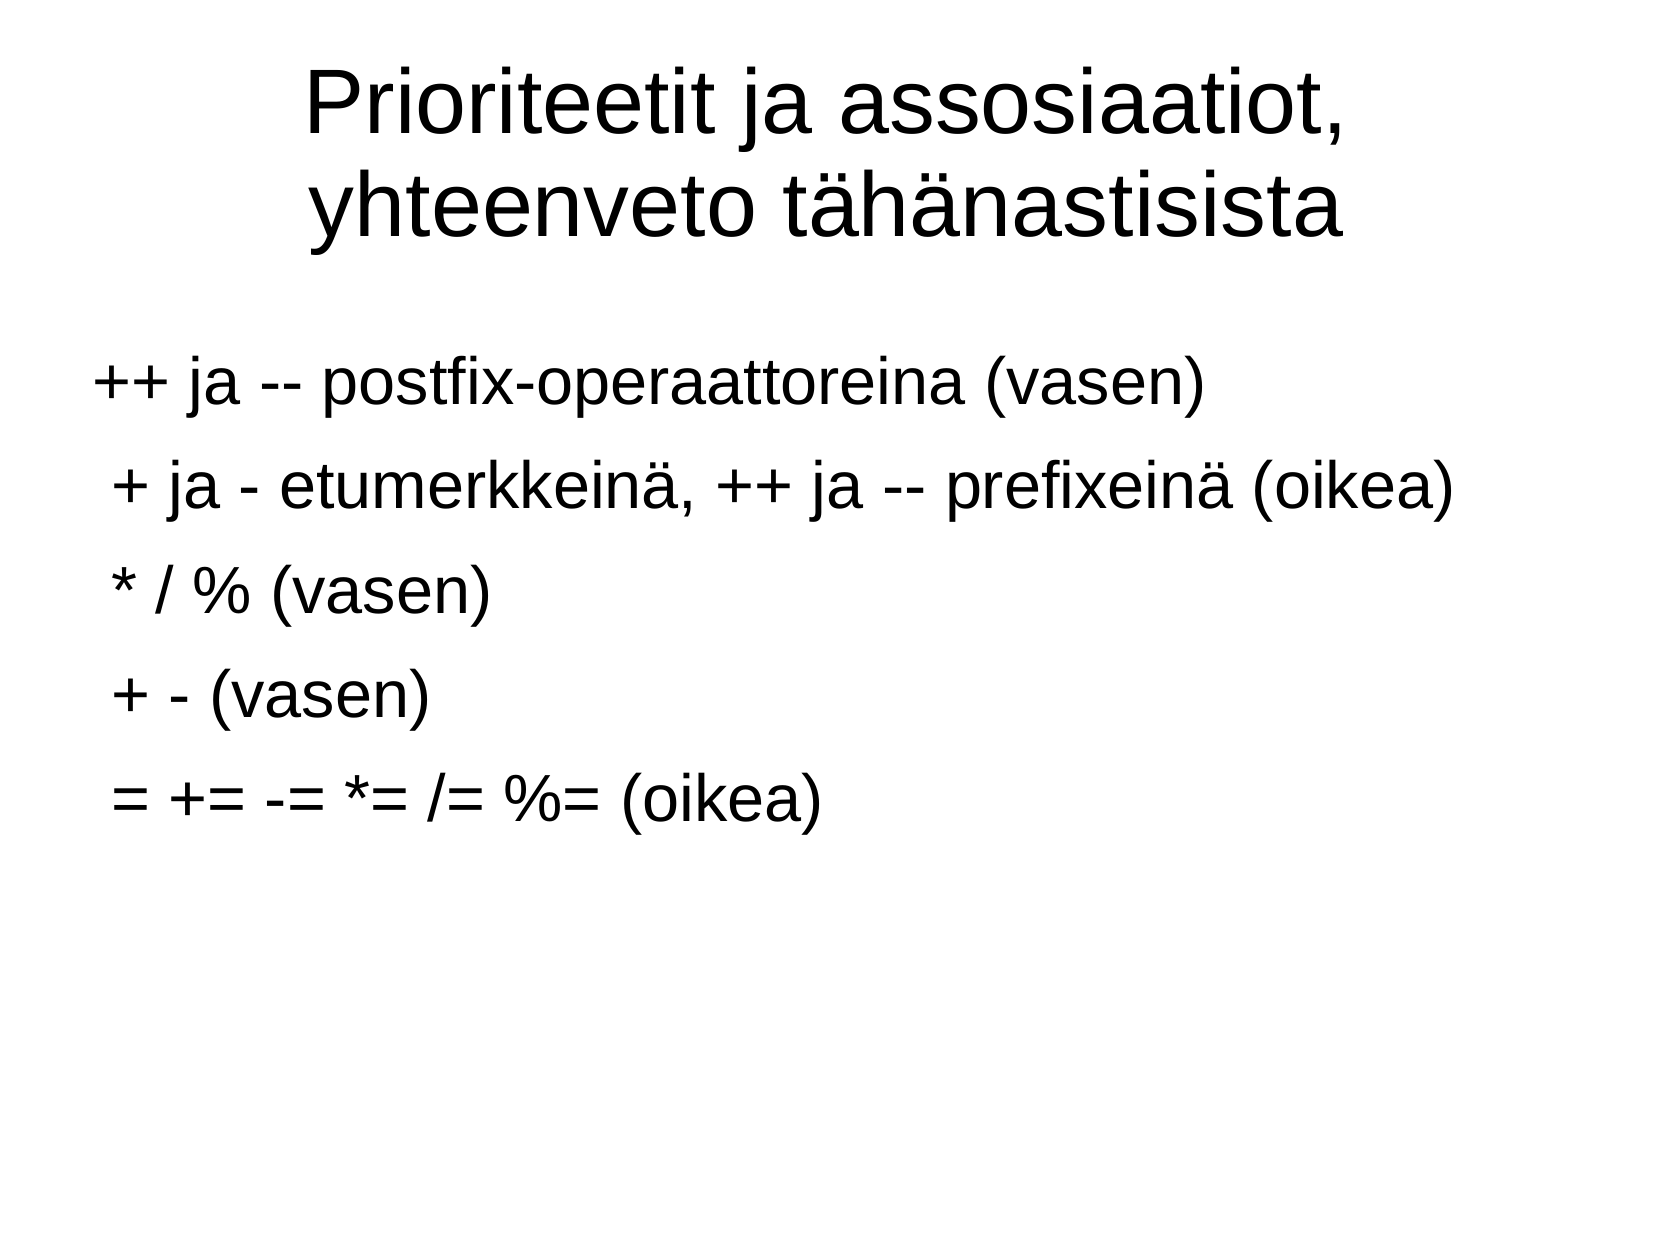

# Prioriteetit ja assosiaatiot, yhteenveto tähänastisista
++ ja -- postfix-operaattoreina (vasen)
 + ja - etumerkkeinä, ++ ja -- prefixeinä (oikea)
 * / % (vasen)
 + - (vasen)
 = += -= *= /= %= (oikea)